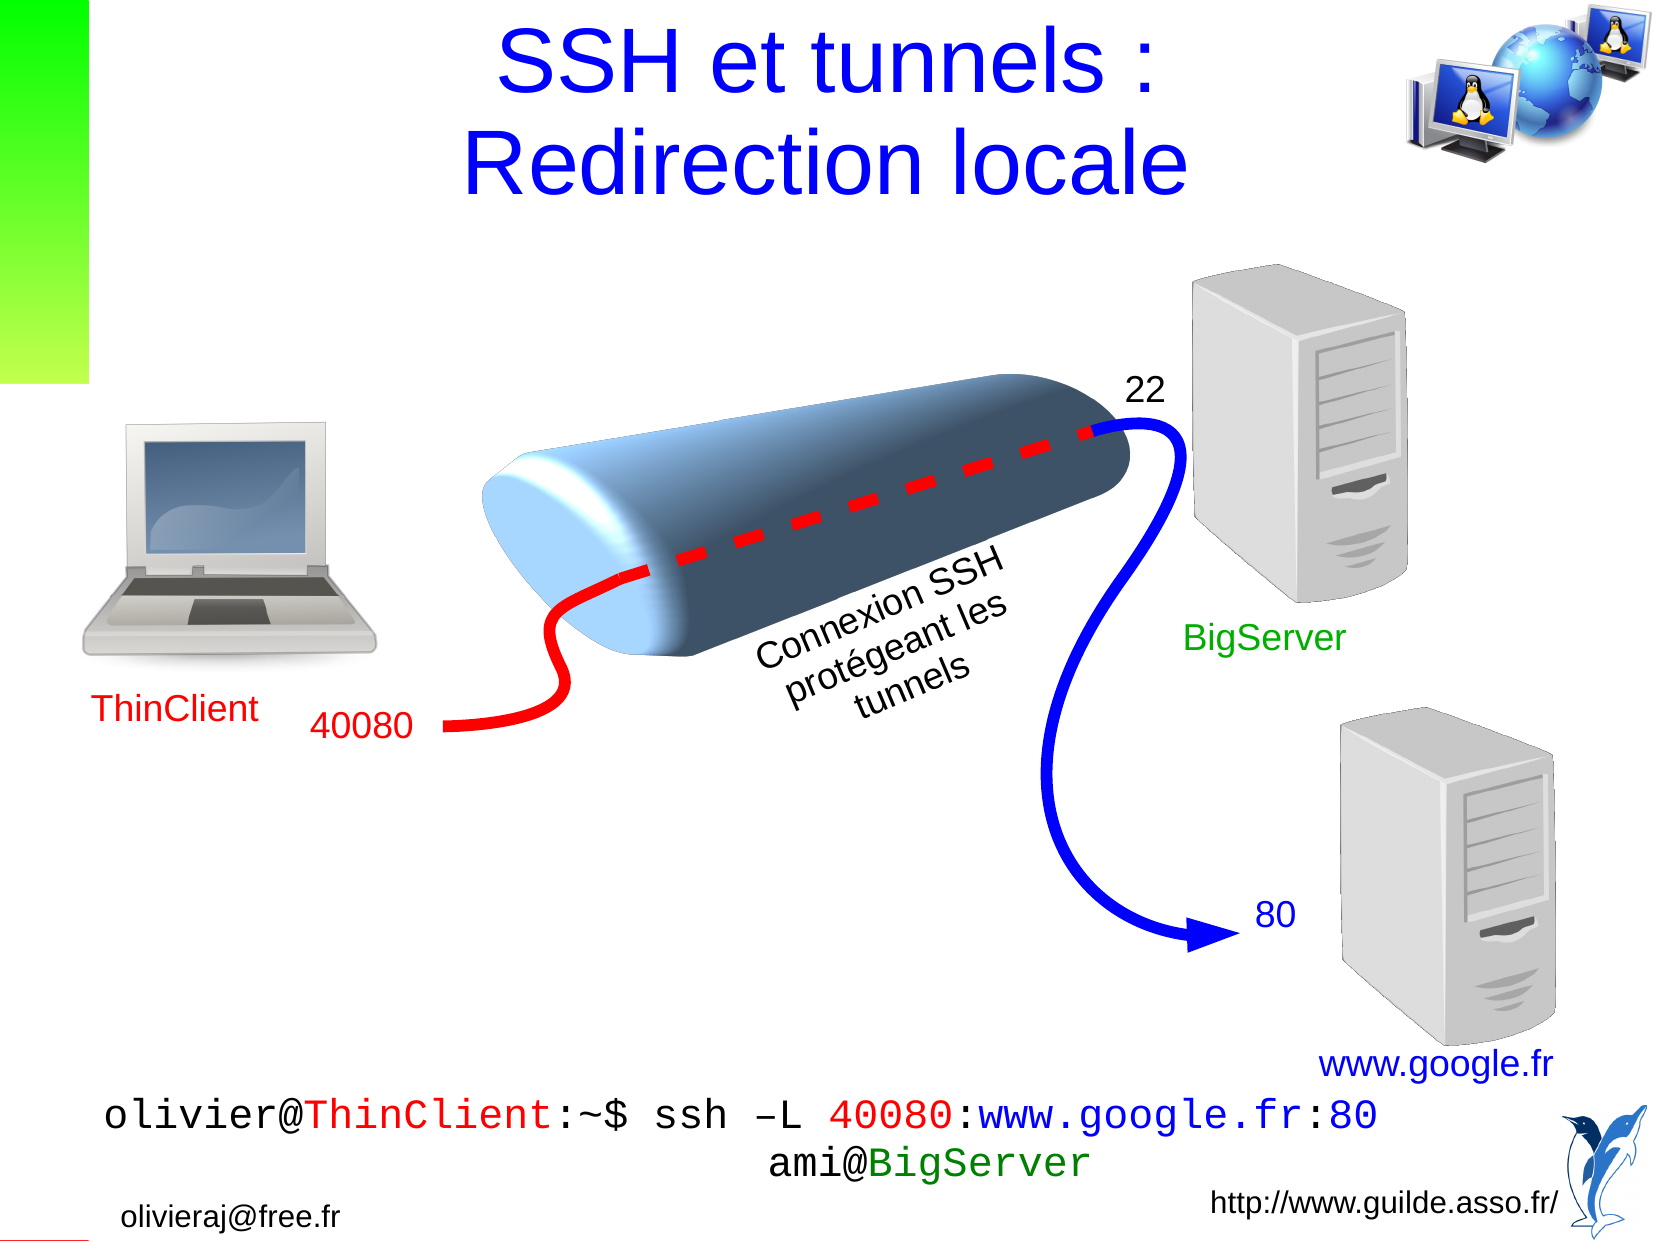

# SSH et tunnels : Redirection locale
22
Connexion SSH
protégeant les
tunnels
BigServer
ThinClient
40080
80
www.google.fr
olivier@ThinClient:~$ ssh –L 40080:www.google.fr:80
									ami@BigServer